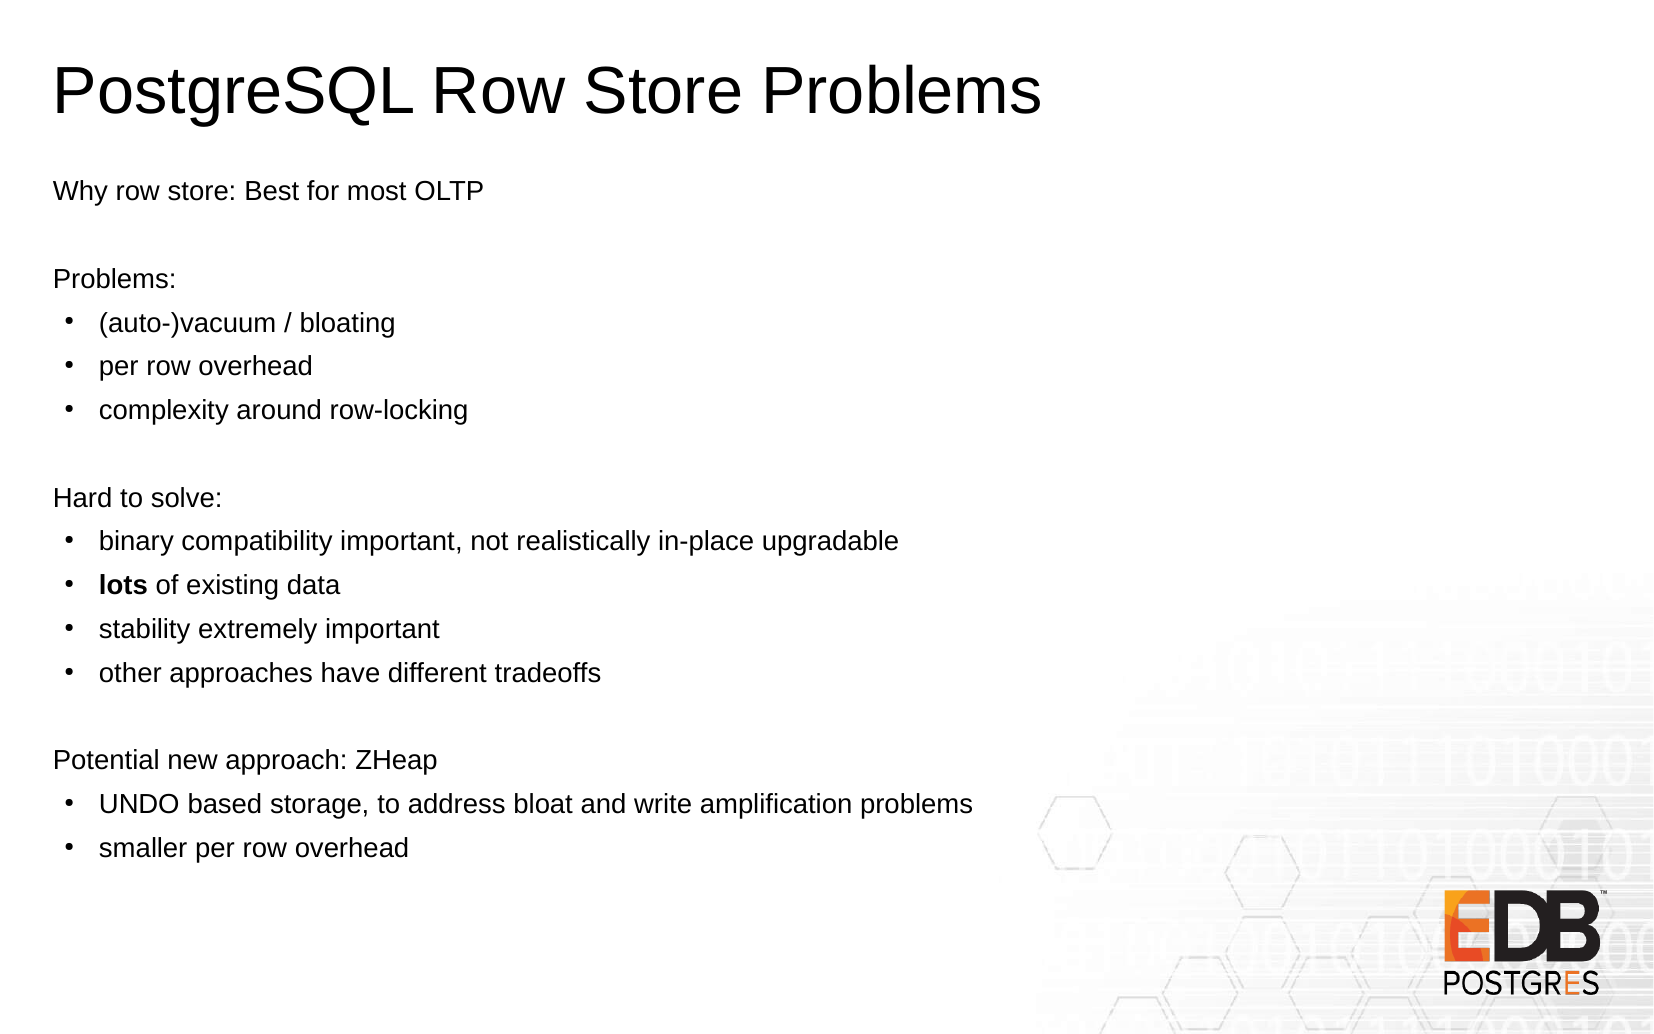

# PostgreSQL Row Store Problems
Why row store: Best for most OLTP
Problems:
(auto-)vacuum / bloating
per row overhead
complexity around row-locking
Hard to solve:
binary compatibility important, not realistically in-place upgradable
lots of existing data
stability extremely important
other approaches have different tradeoffs
Potential new approach: ZHeap
UNDO based storage, to address bloat and write amplification problems
smaller per row overhead